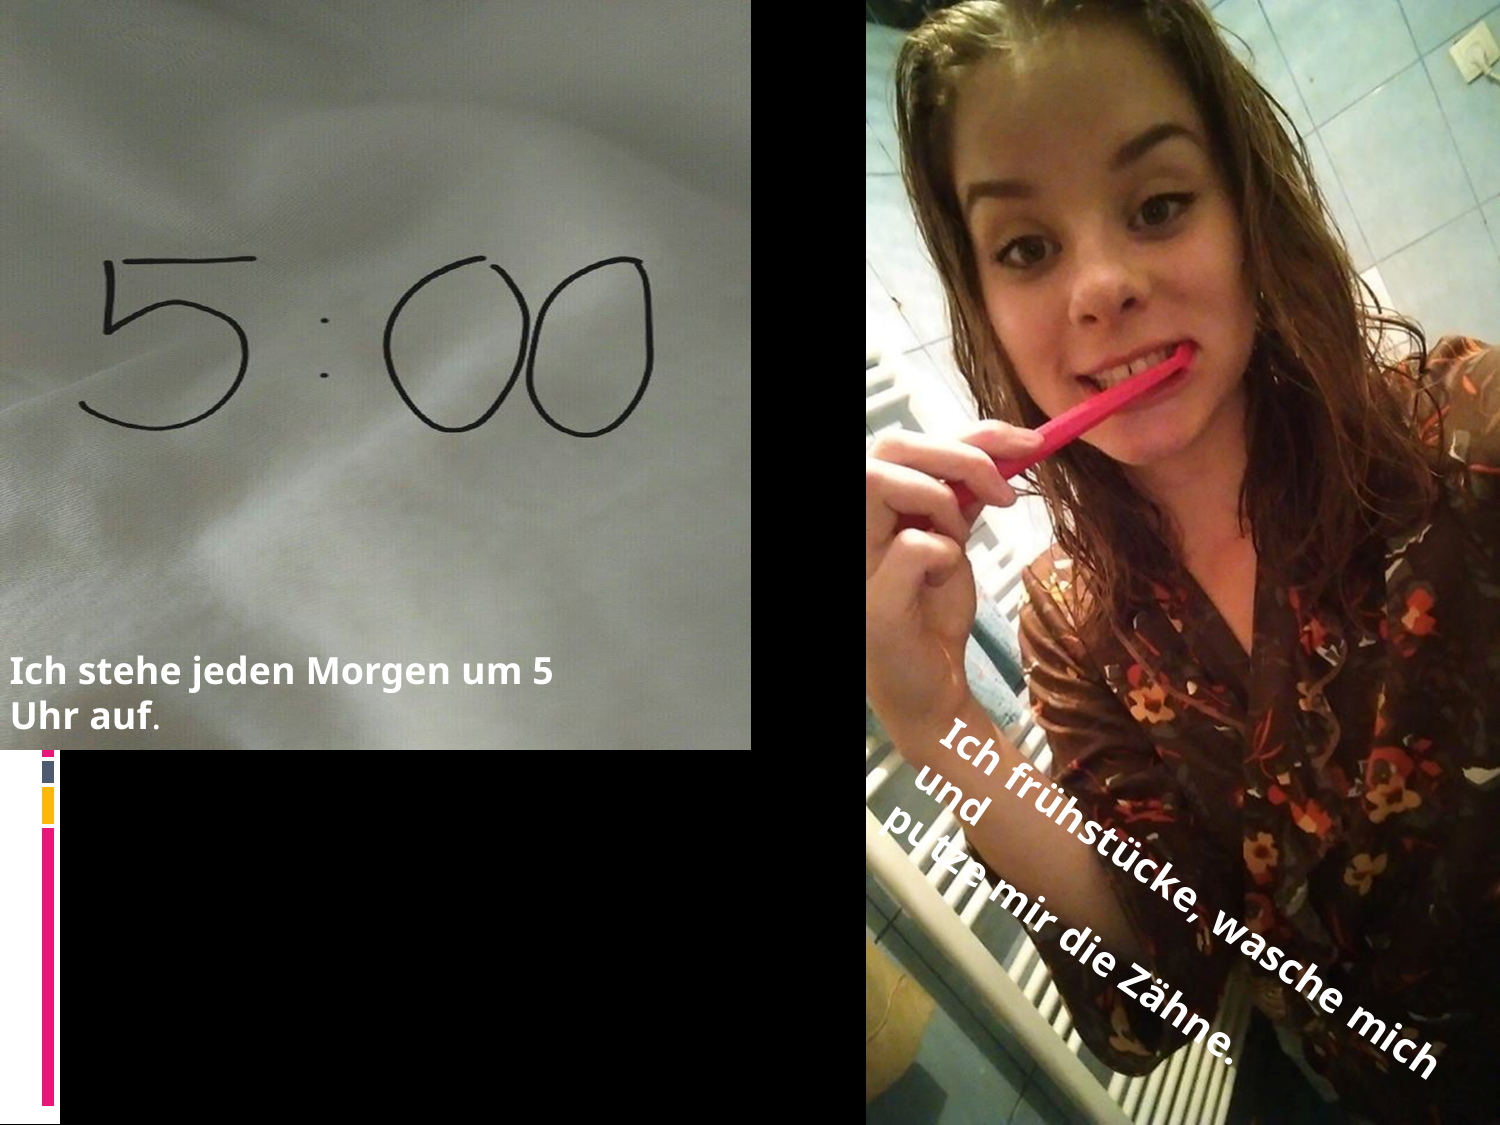

#
Ich stehe jeden Morgen um 5 Uhr auf.
Ich frühstücke, wasche mich und
putze mir die Zähne.